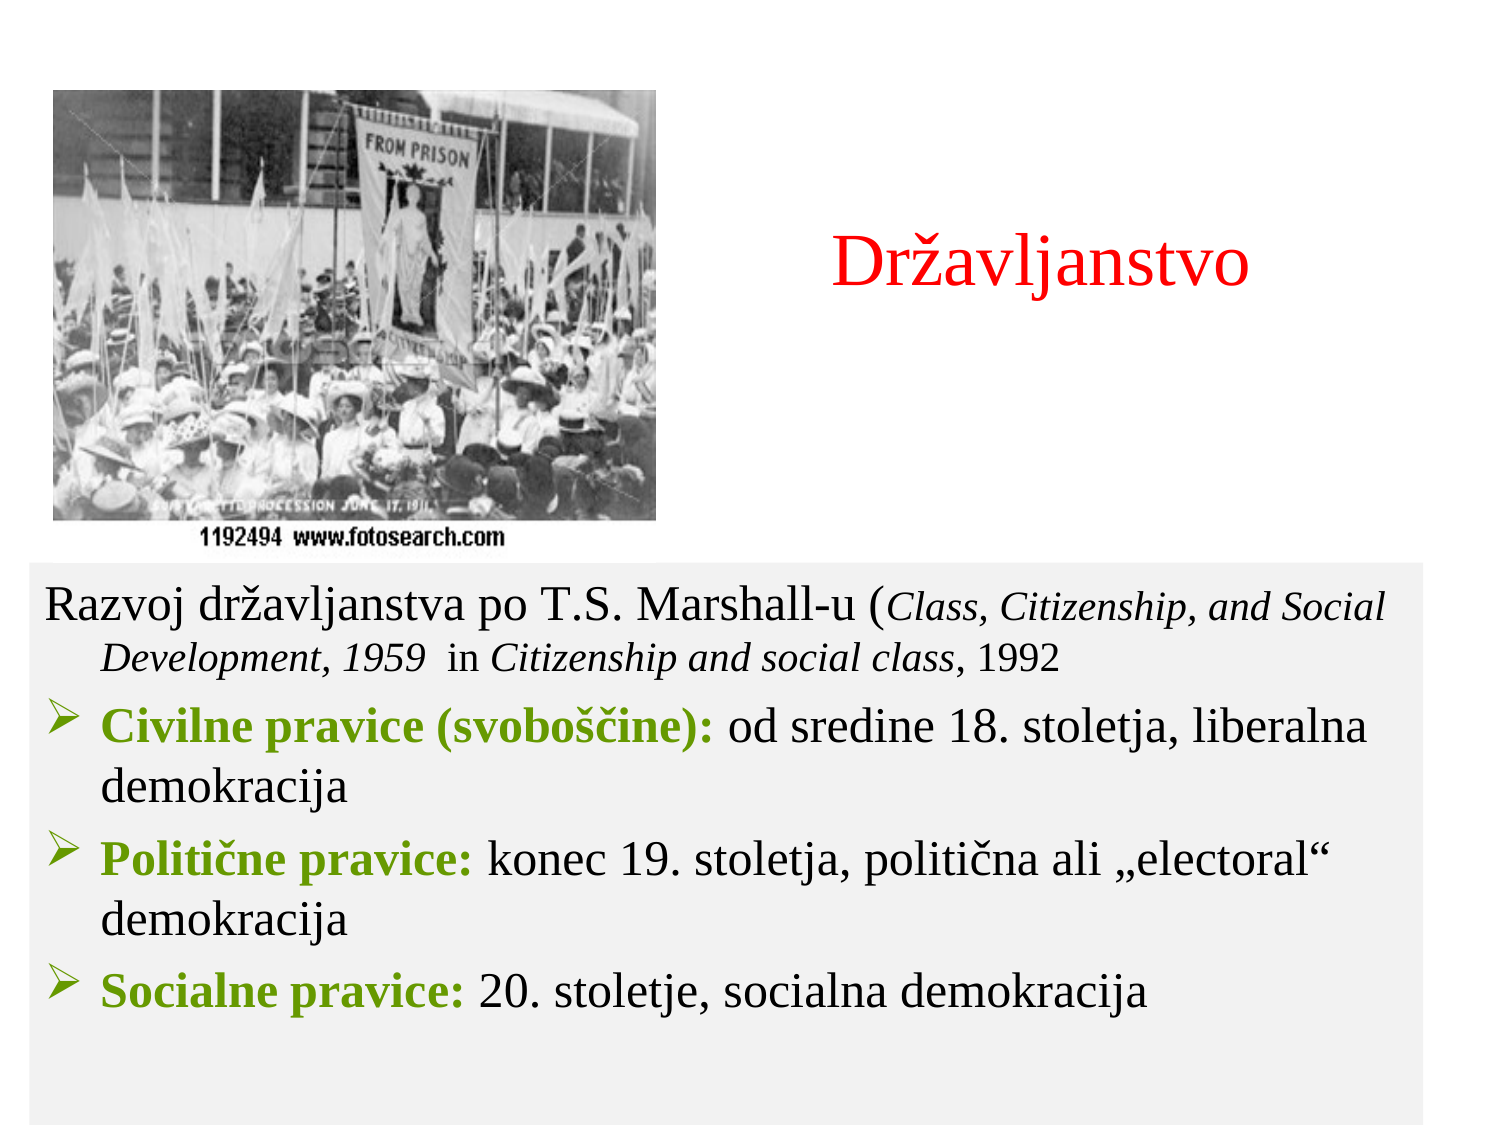

# Državljanstvo
Razvoj državljanstva po T.S. Marshall-u (Class, Citizenship, and Social Development, 1959 in Citizenship and social class, 1992
Civilne pravice (svoboščine): od sredine 18. stoletja, liberalna demokracija
Politične pravice: konec 19. stoletja, politična ali „electoral“ demokracija
Socialne pravice: 20. stoletje, socialna demokracija